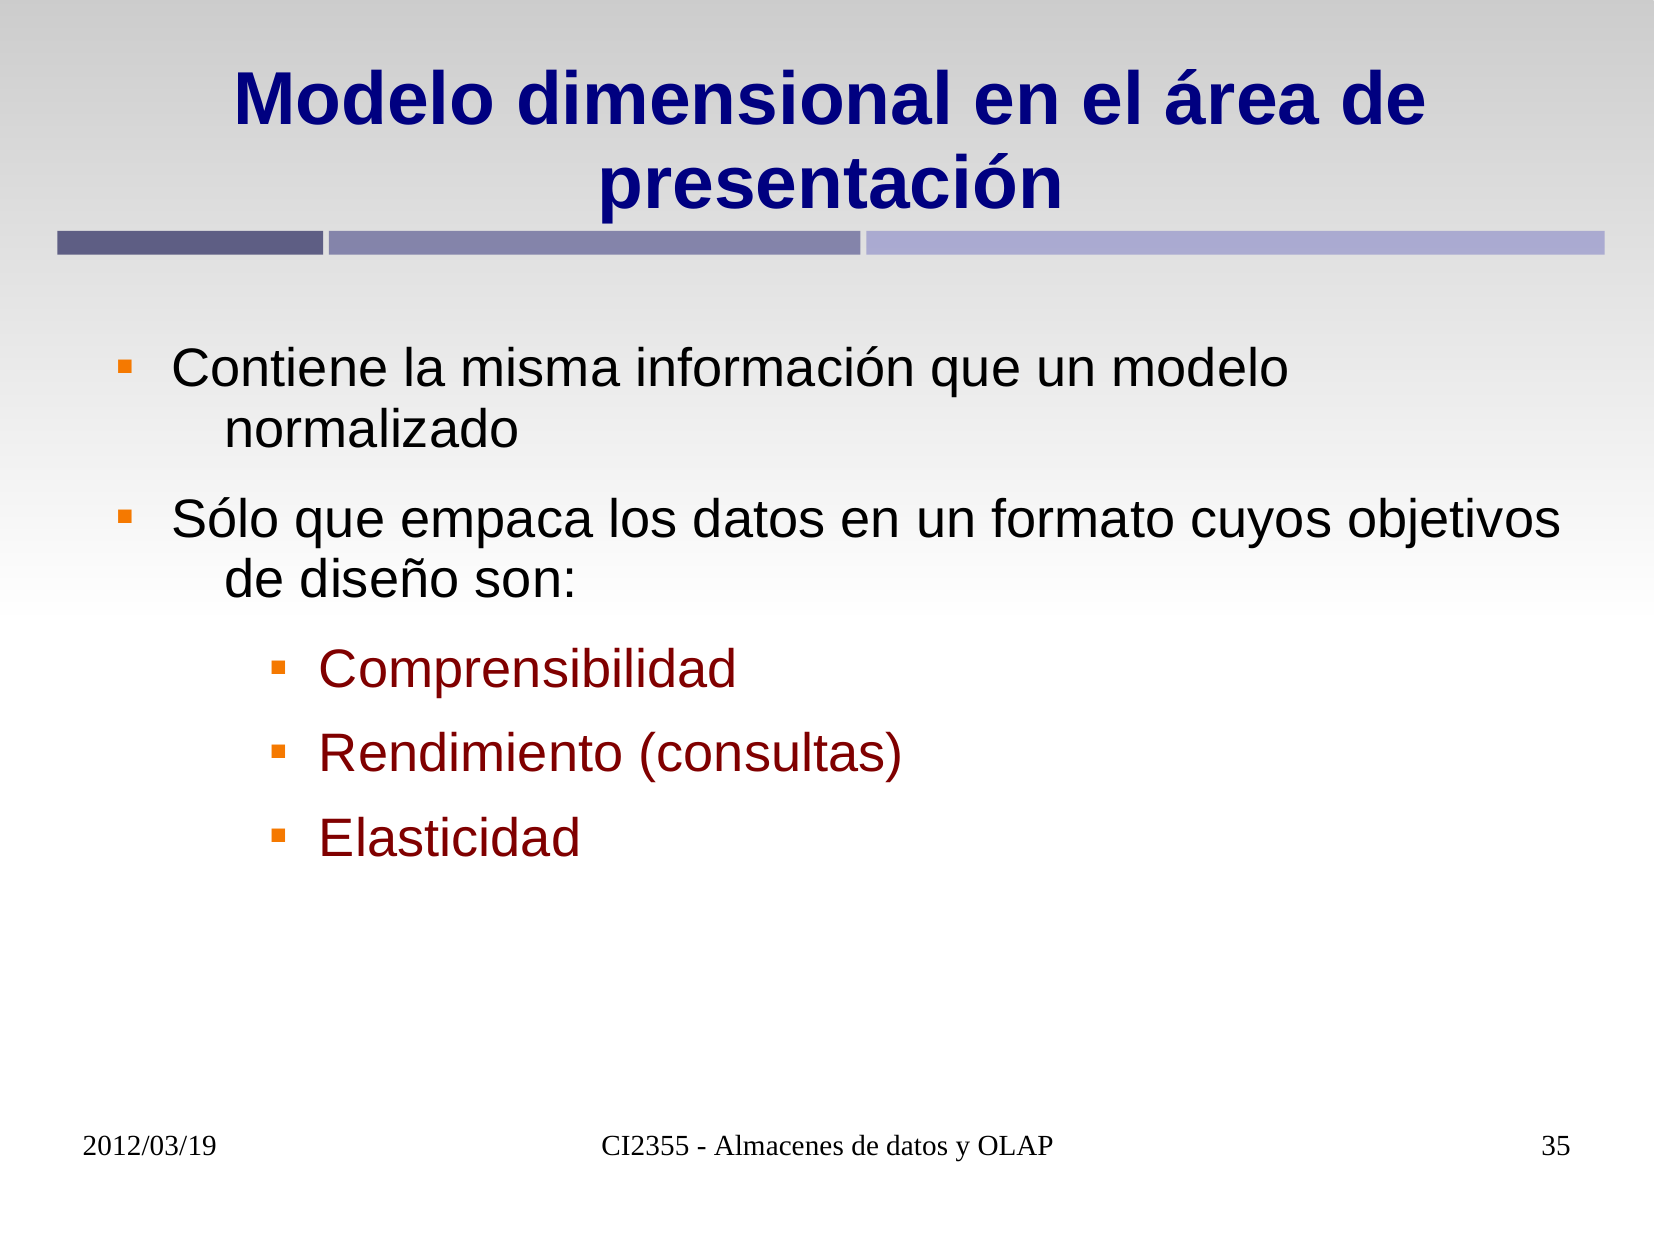

# Modelo dimensional en el área de presentación
Contiene la misma información que un modelo normalizado
Sólo que empaca los datos en un formato cuyos objetivos de diseño son:
Comprensibilidad
Rendimiento (consultas)
Elasticidad
2012/03/19
CI2355 - Almacenes de datos y OLAP
35